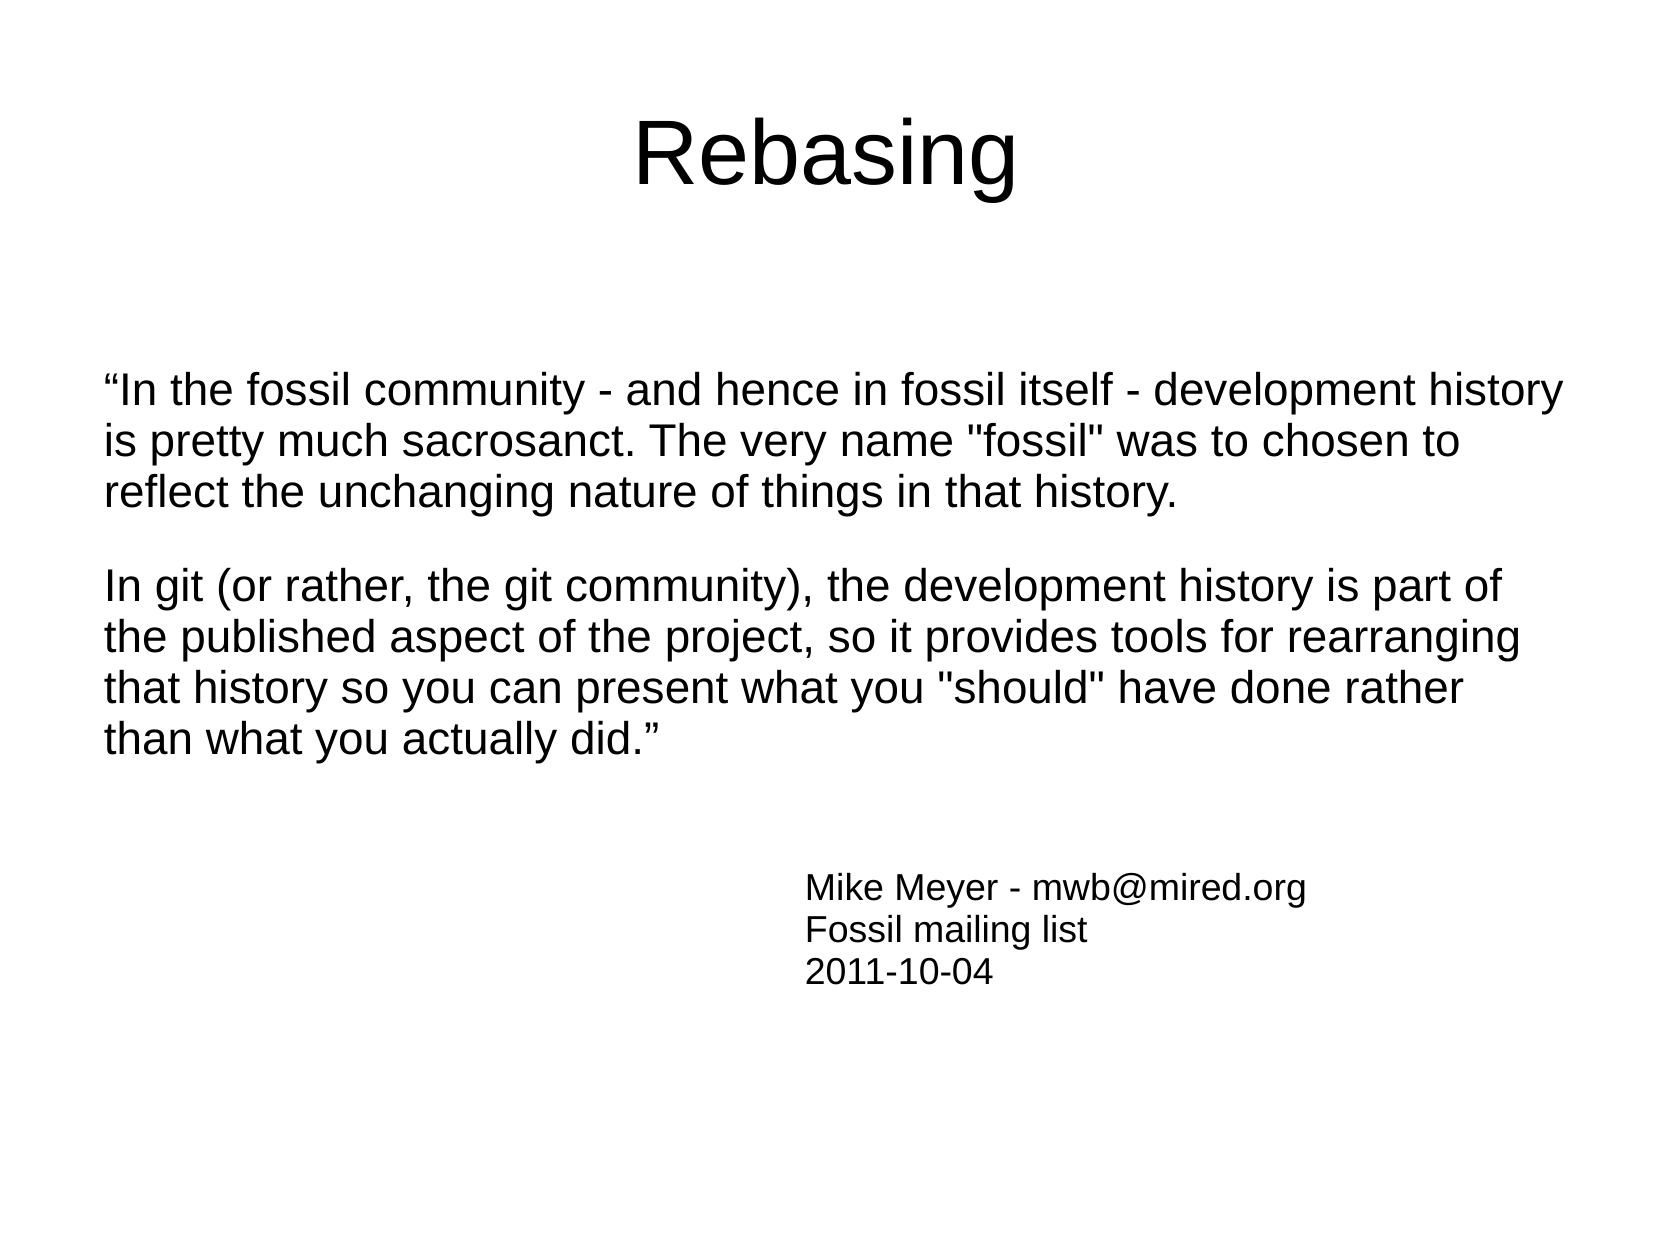

# Rebasing
“In the fossil community - and hence in fossil itself - development history
is pretty much sacrosanct. The very name "fossil" was to chosen to
reflect the unchanging nature of things in that history.
In git (or rather, the git community), the development history is part of
the published aspect of the project, so it provides tools for rearranging
that history so you can present what you "should" have done rather
than what you actually did.”
Mike Meyer - mwb@mired.org
Fossil mailing list
2011-10-04